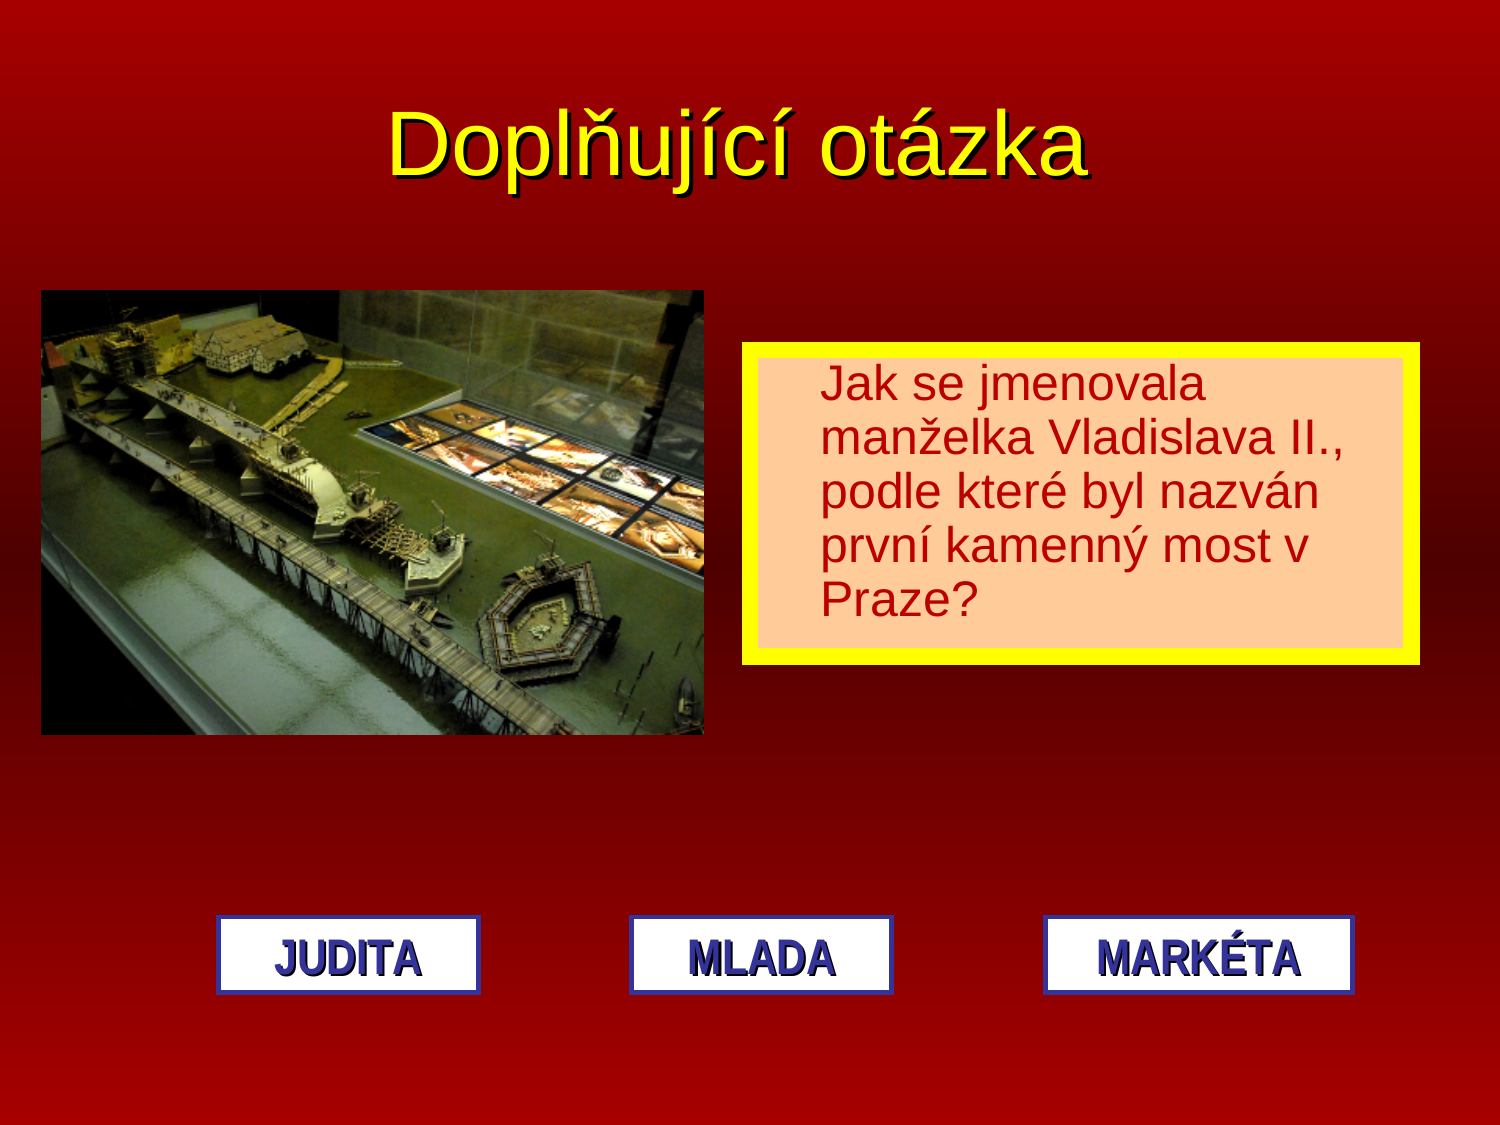

# Doplňující otázka
	Jak se jmenovala manželka Vladislava II., podle které byl nazván první kamenný most v Praze?
JUDITA
MLADA
MARKÉTA